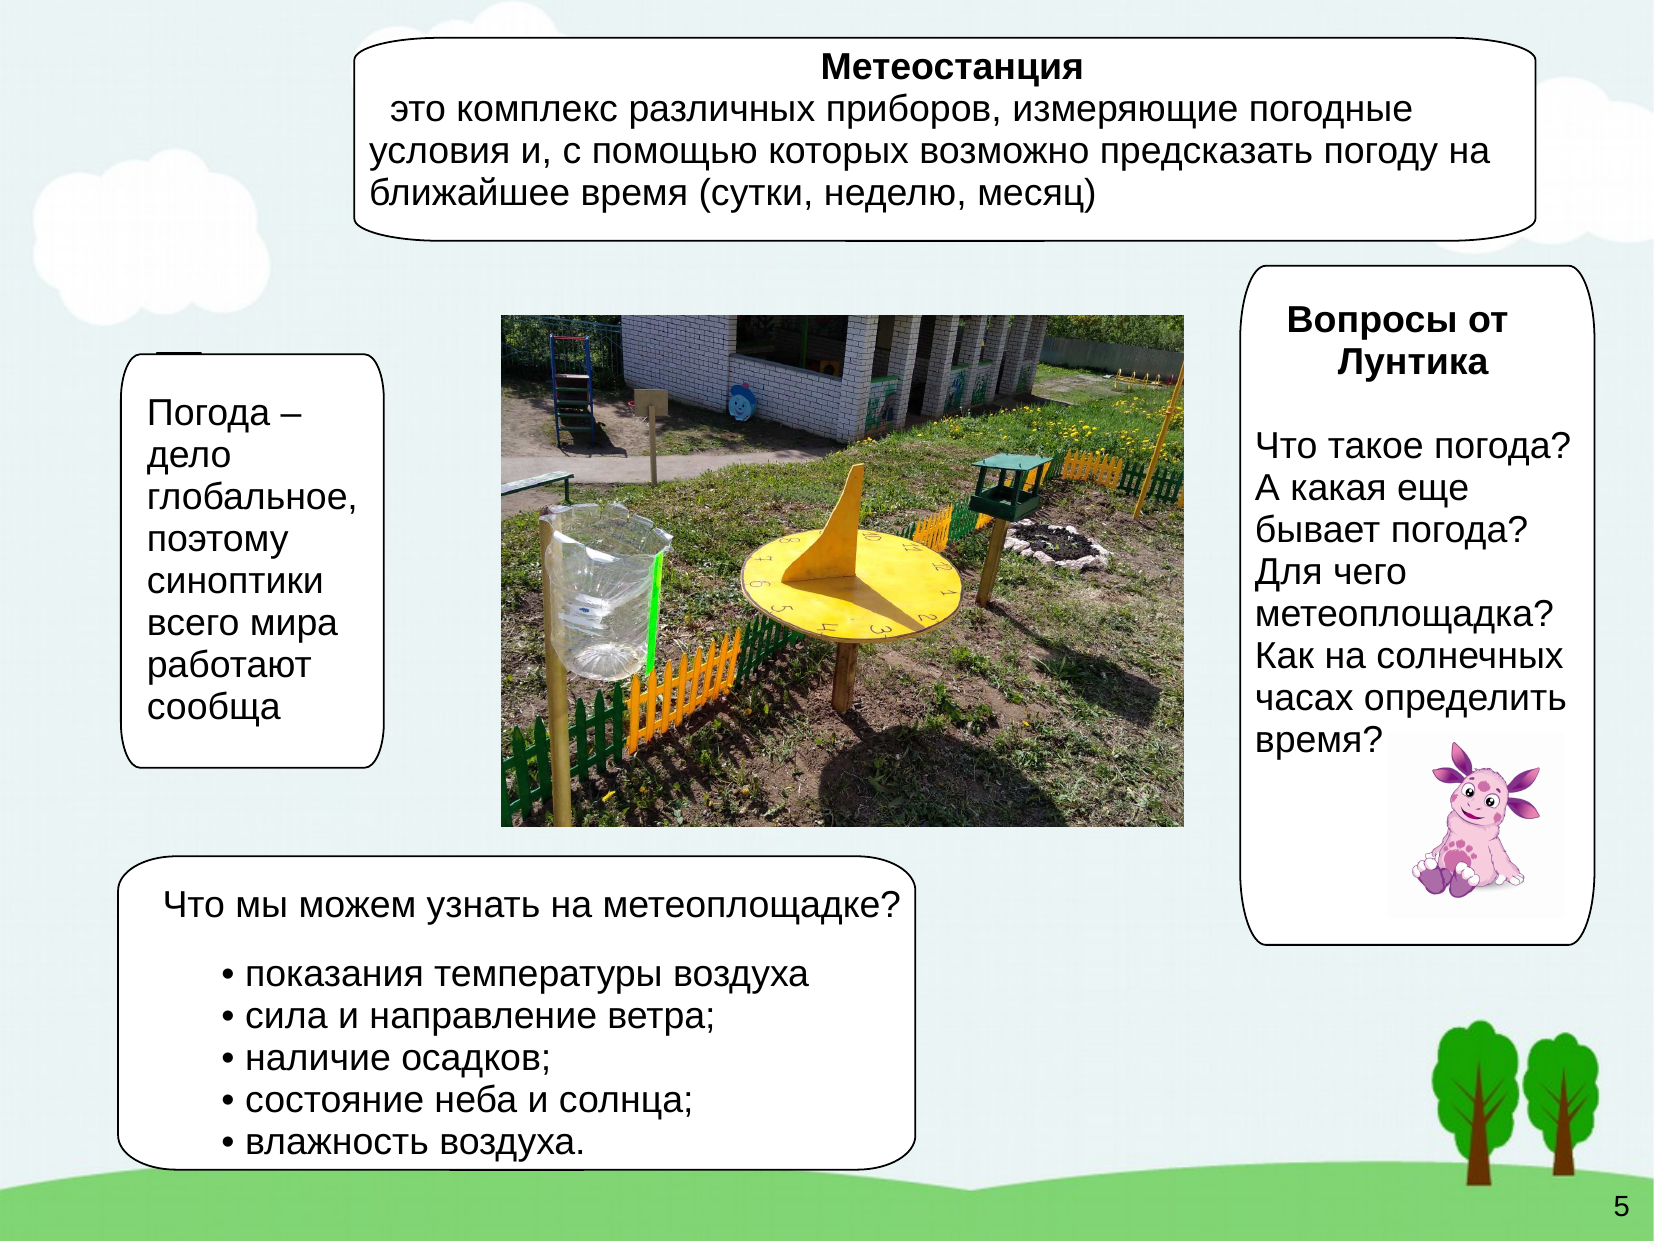

Метеостанция
 это комплекс различных приборов, измеряющие погодные условия и, с помощью которых возможно предсказать погоду на ближайшее время (сутки, неделю, месяц)
Вопросы от Лунтика
Что такое погода?
А какая еще бывает погода?Для чего метеоплощадка?
Как на солнечных часах определить время?
Погода – дело глобальное, поэтому синоптики всего мира работают
сообща
Что мы можем узнать на метеоплощадке?
• показания температуры воздуха
• сила и направление ветра;
• наличие осадков;
• состояние неба и солнца;
• влажность воздуха.
5